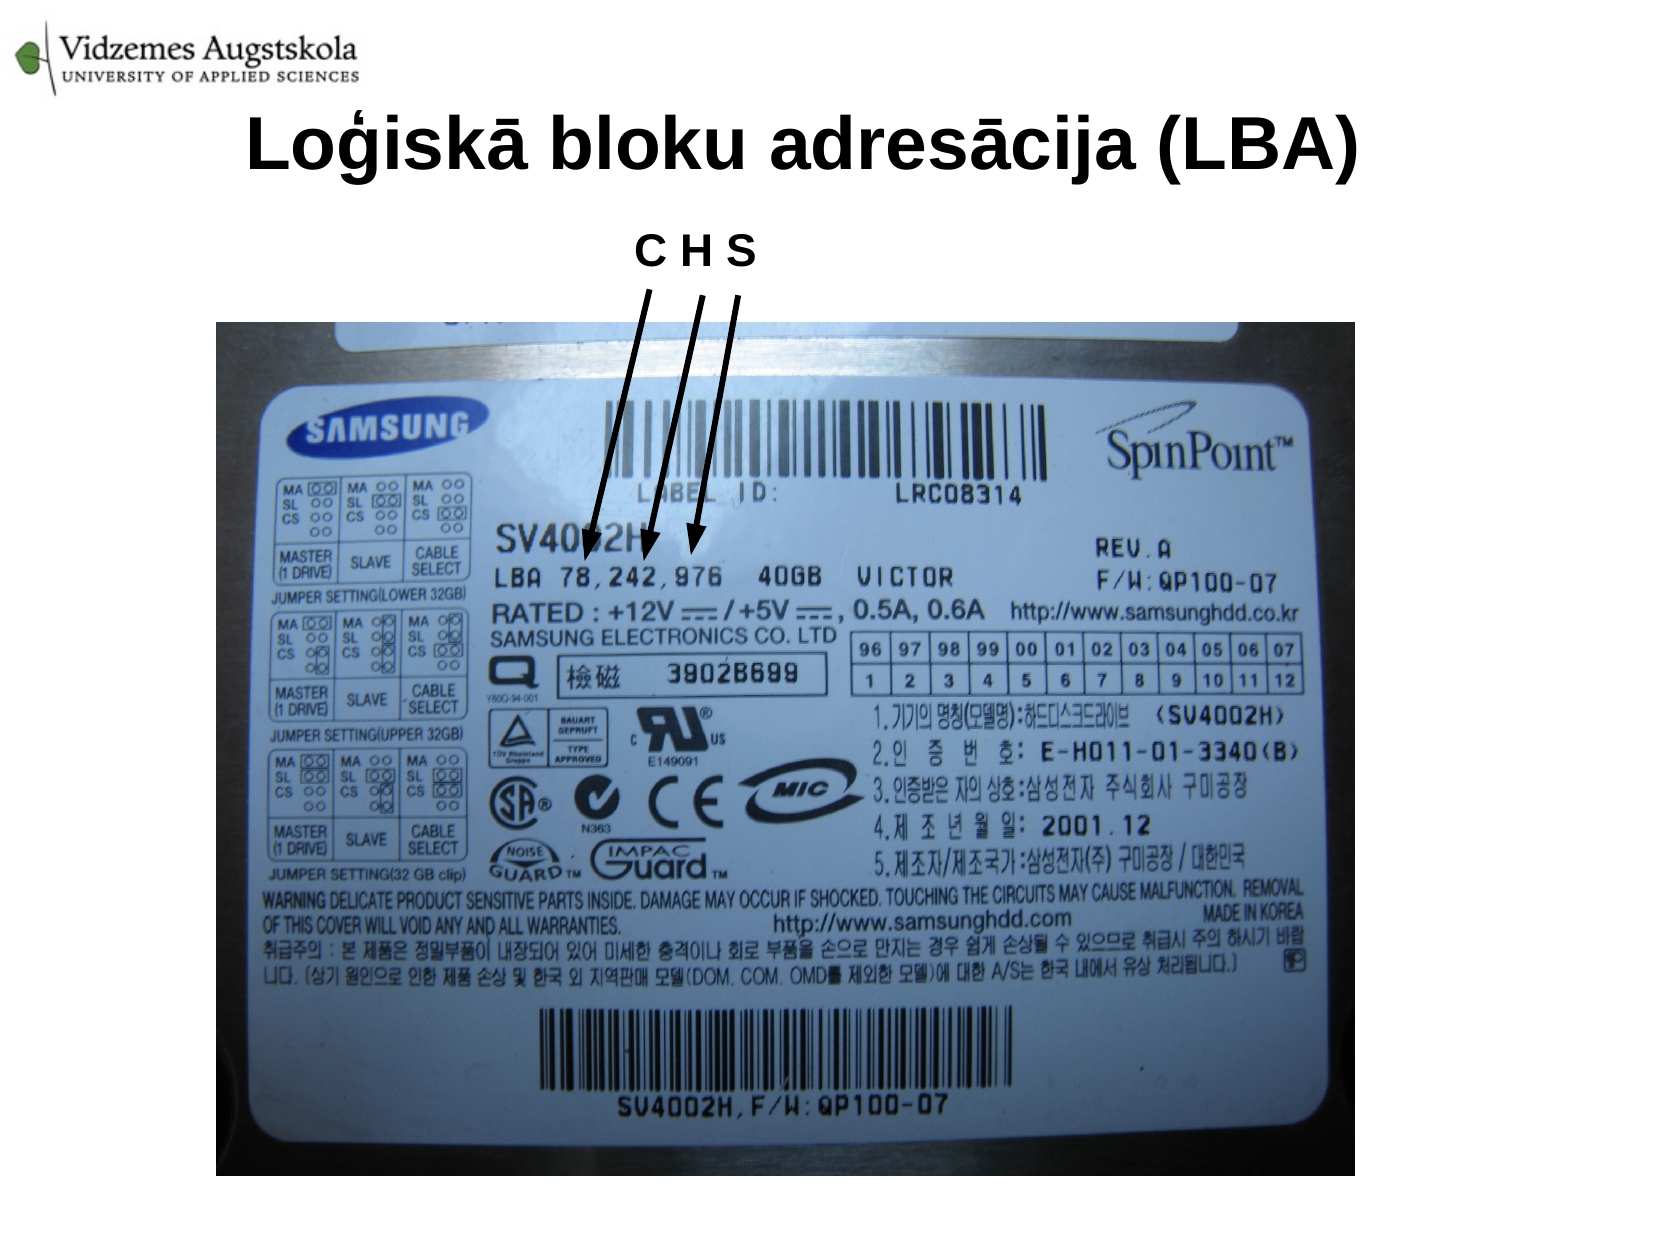

# Loģiskā bloku adresācija (LBA)
C H S